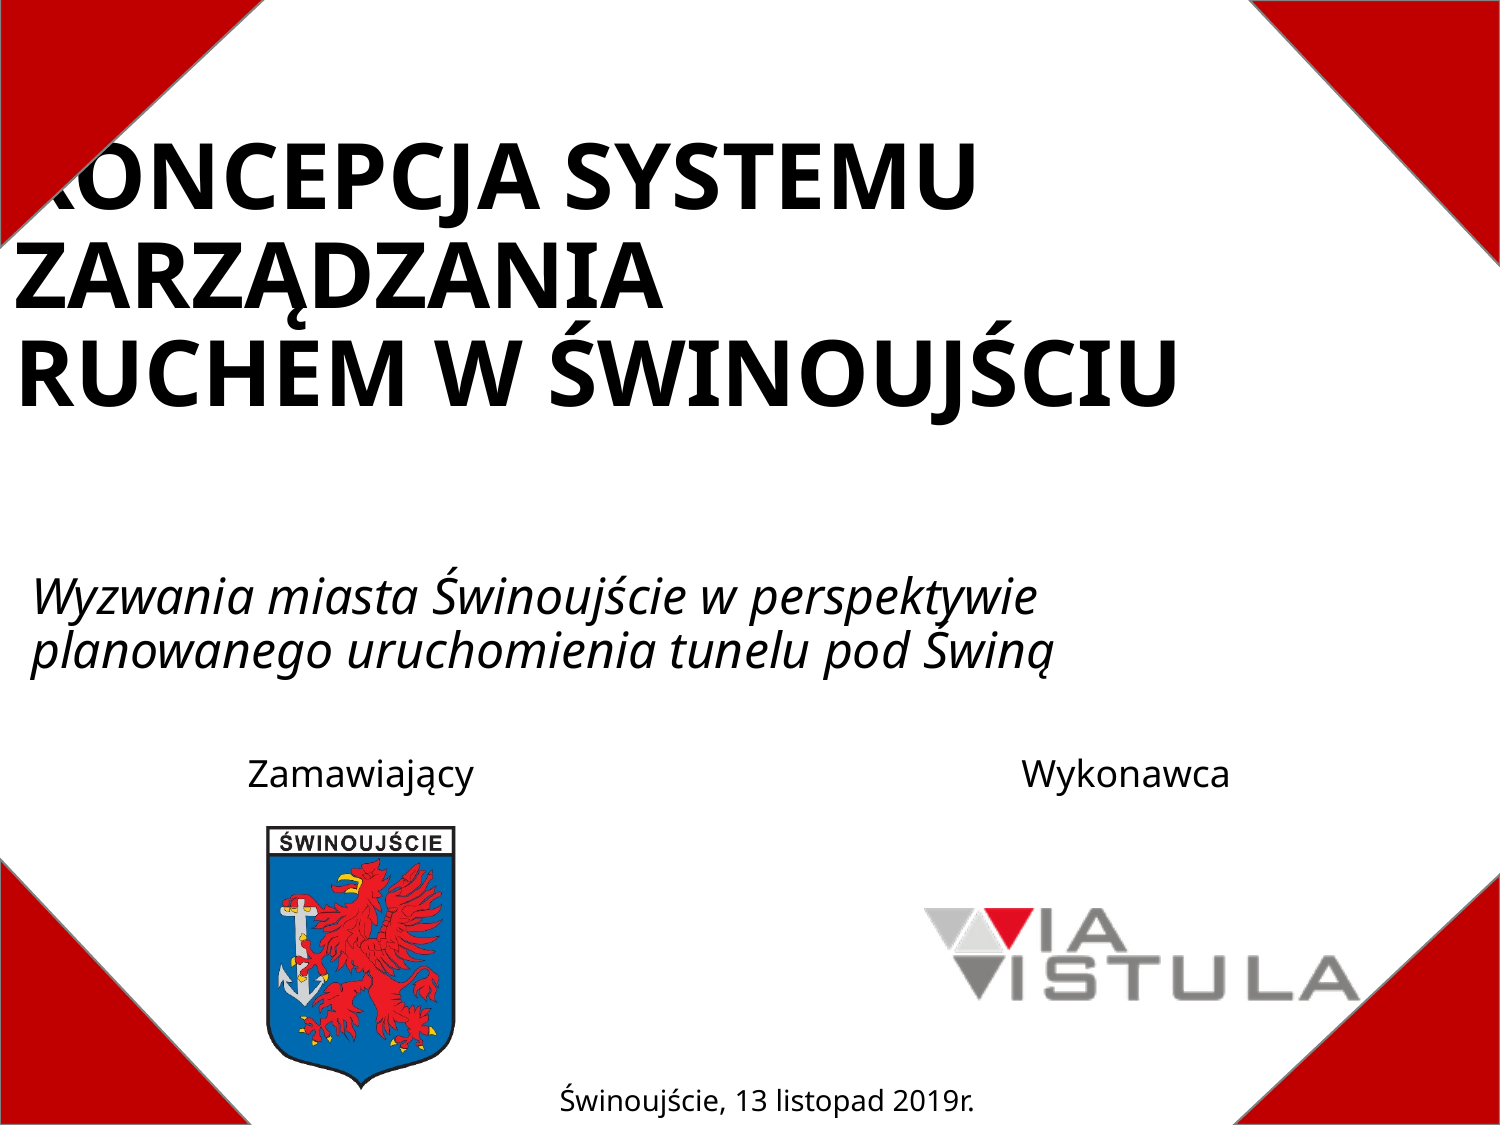

# KONCEPCJA SYSTEMU ZARZĄDZANIA RUCHEM W ŚWINOUJŚCIU
Wyzwania miasta Świnoujście w perspektywie
planowanego uruchomienia tunelu pod Świną
Zamawiający
Wykonawca
Świnoujście, 13 listopad 2019r.